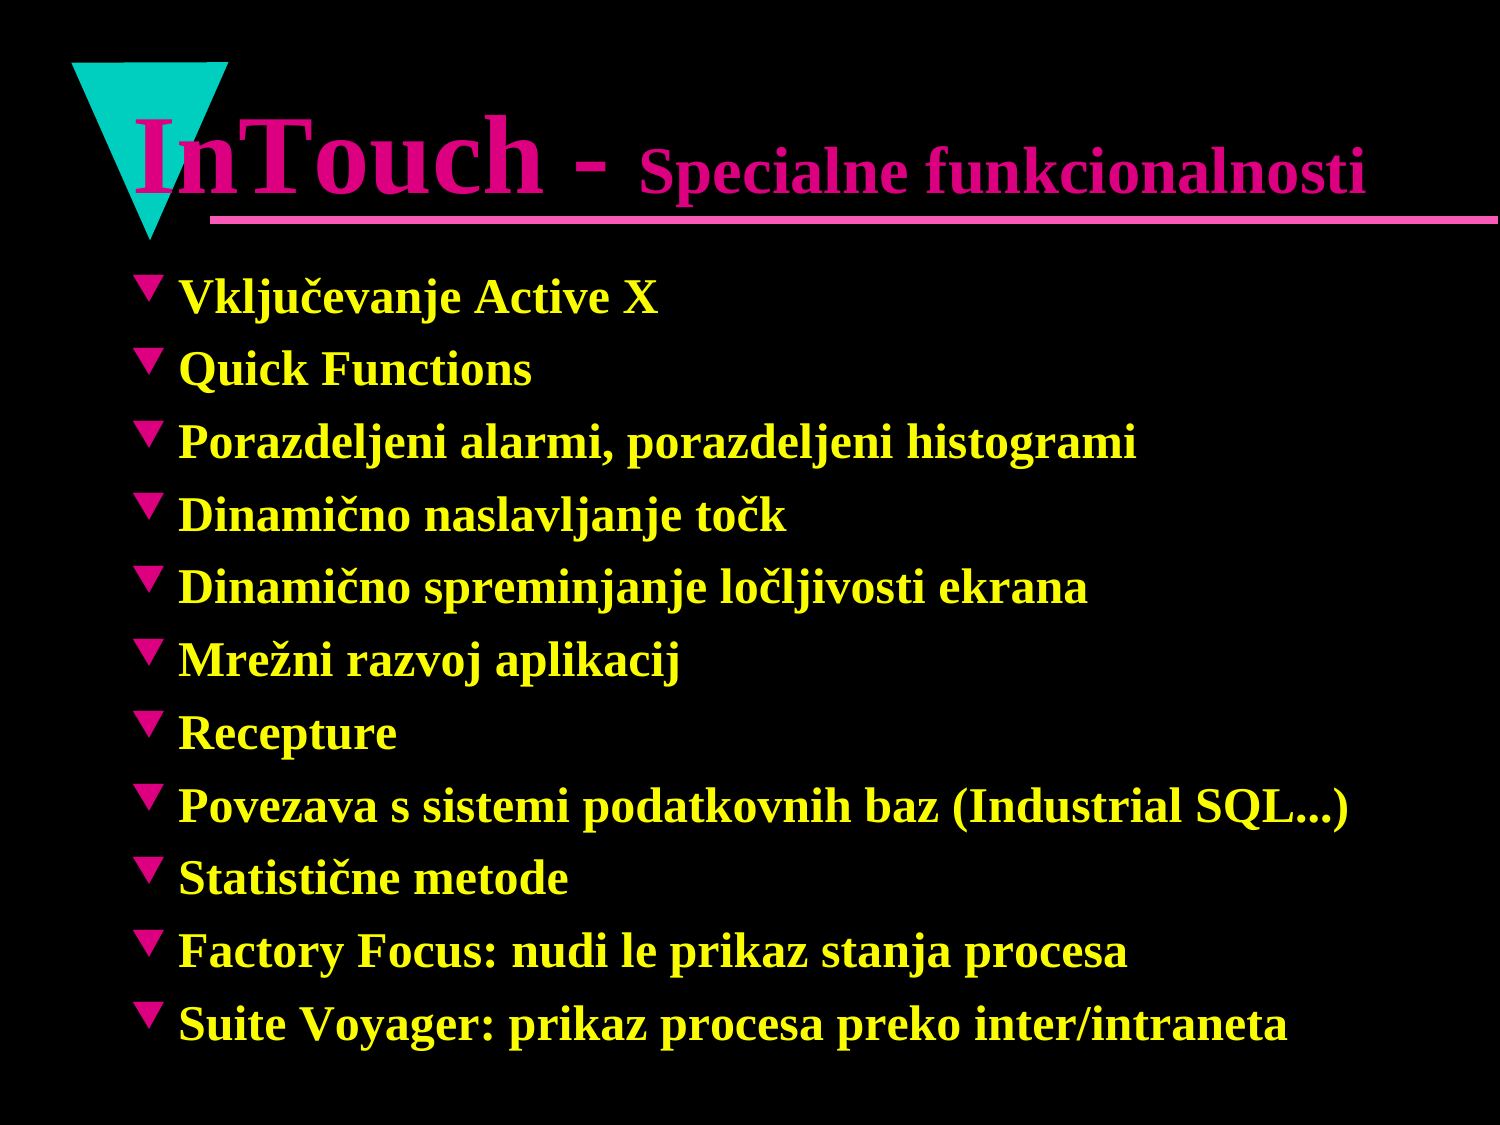

# InTouch - Specialne funkcionalnosti
Vključevanje Active X
Quick Functions
Porazdeljeni alarmi, porazdeljeni histogrami
Dinamično naslavljanje točk
Dinamično spreminjanje ločljivosti ekrana
Mrežni razvoj aplikacij
Recepture
Povezava s sistemi podatkovnih baz (Industrial SQL...)
Statistične metode
Factory Focus: nudi le prikaz stanja procesa
Suite Voyager: prikaz procesa preko inter/intraneta
33